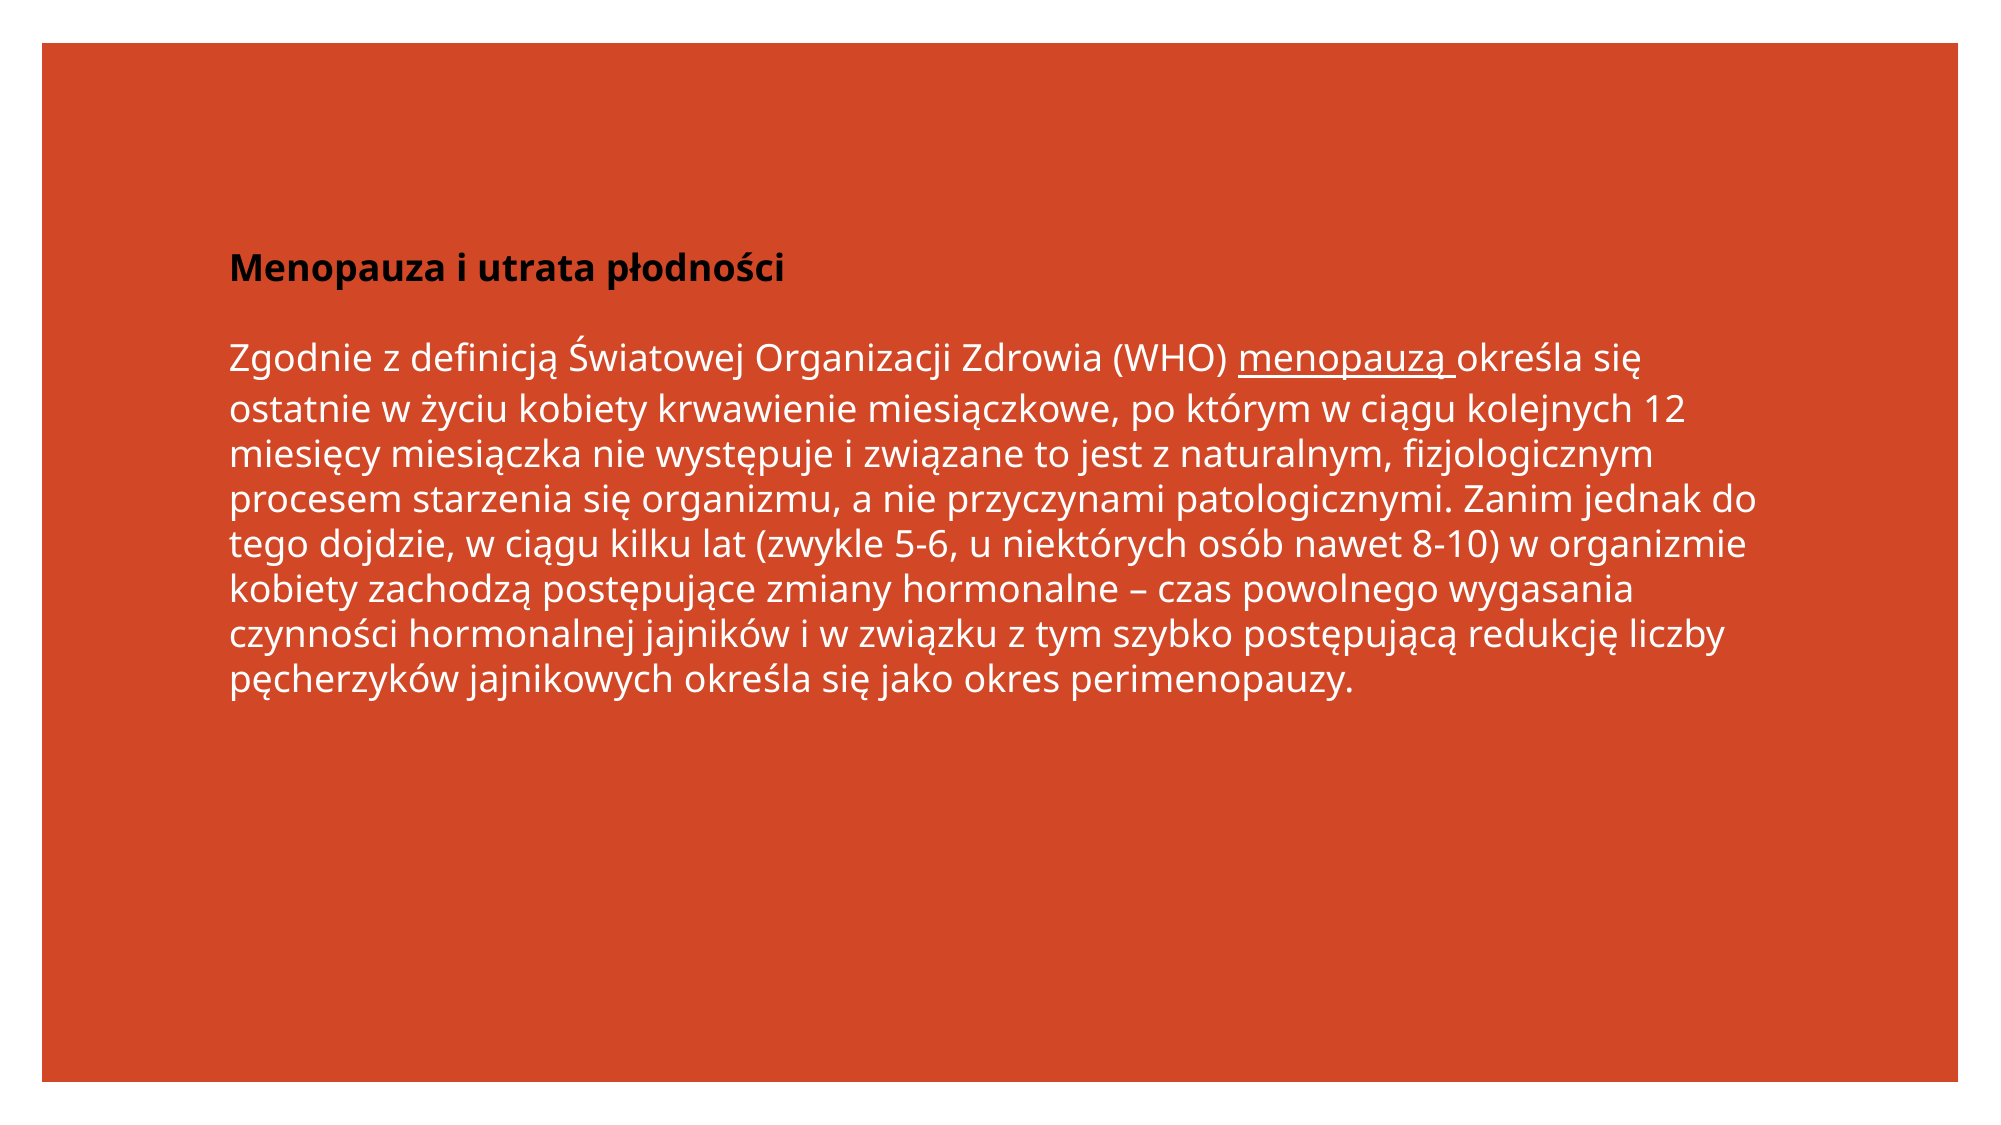

Menopauza i utrata płodności
Zgodnie z definicją Światowej Organizacji Zdrowia (WHO) menopauzą określa się ostatnie w życiu kobiety krwawienie miesiączkowe, po którym w ciągu kolejnych 12 miesięcy miesiączka nie występuje i związane to jest z naturalnym, fizjologicznym procesem starzenia się organizmu, a nie przyczynami patologicznymi. Zanim jednak do tego dojdzie, w ciągu kilku lat (zwykle 5-6, u niektórych osób nawet 8-10) w organizmie kobiety zachodzą postępujące zmiany hormonalne – czas powolnego wygasania czynności hormonalnej jajników i w związku z tym szybko postępującą redukcję liczby pęcherzyków jajnikowych określa się jako okres perimenopauzy.